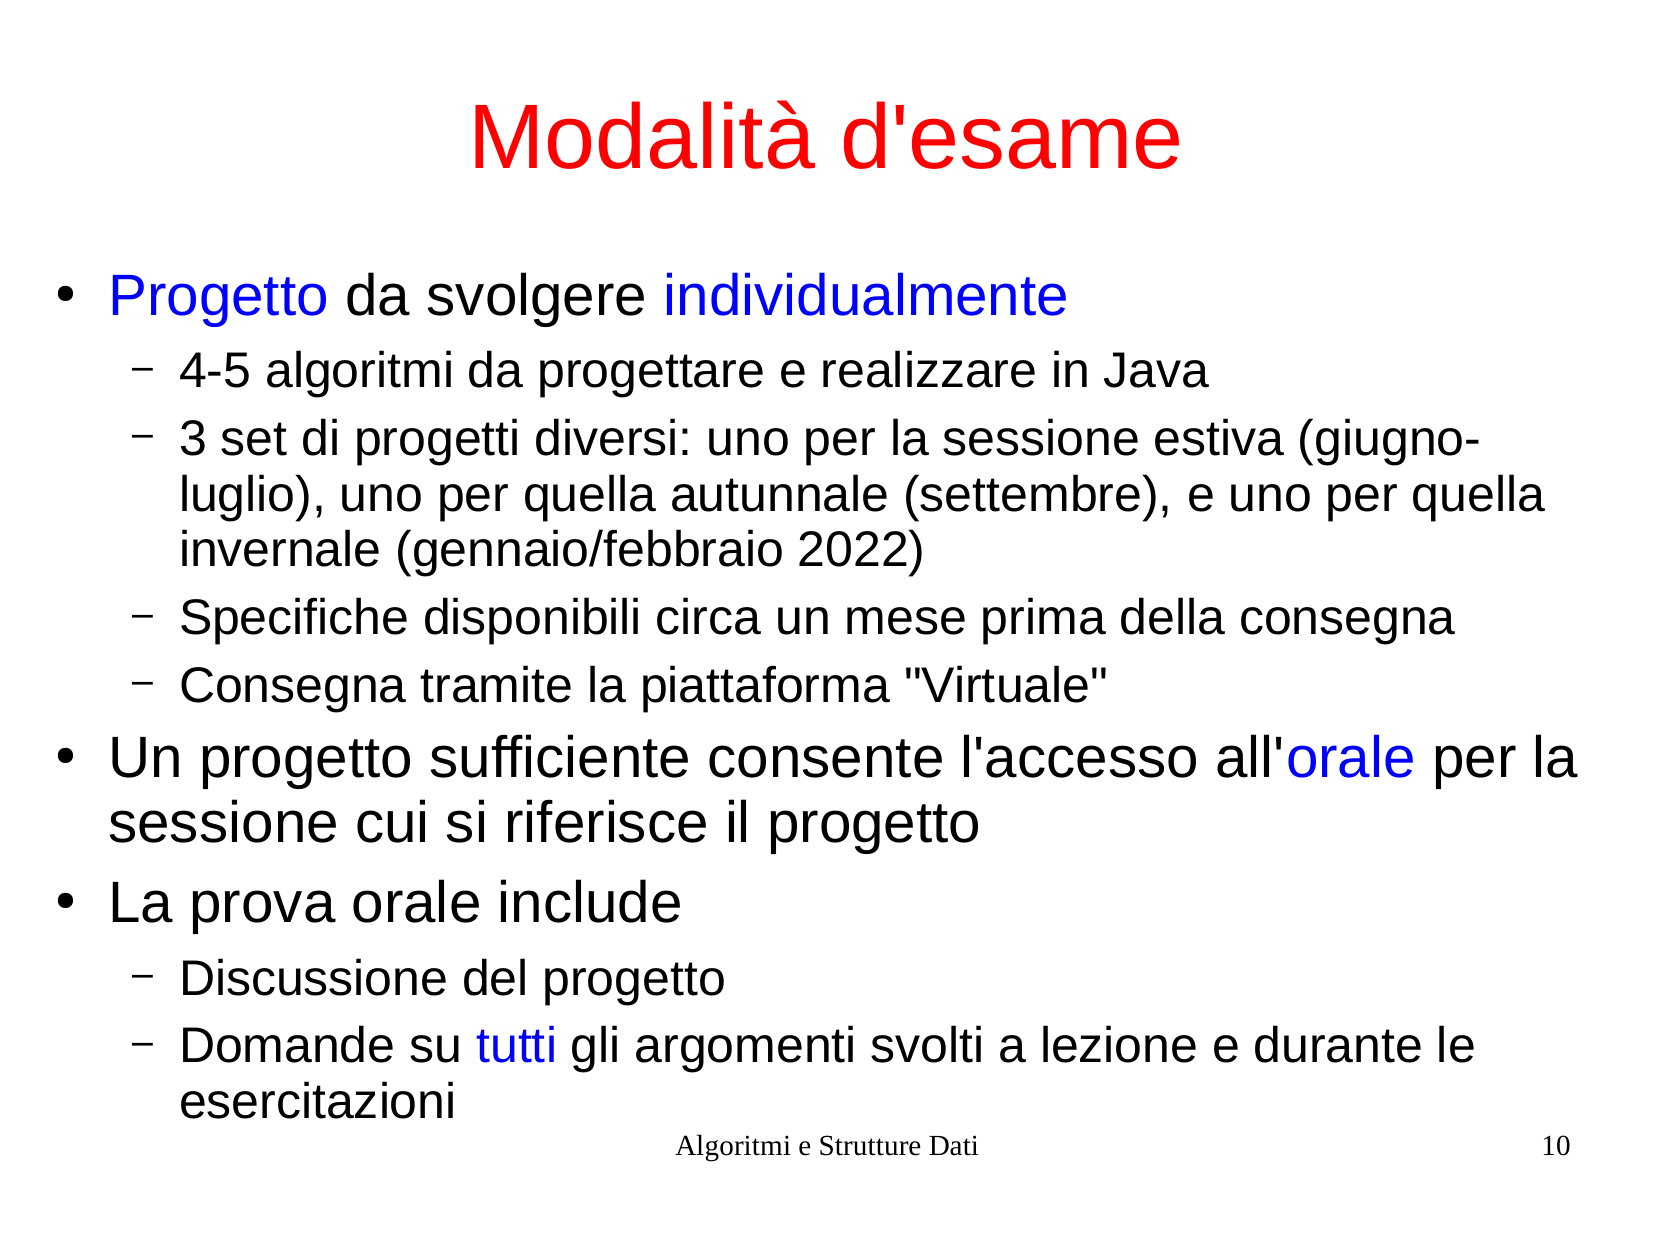

# Modalità d'esame
Progetto da svolgere individualmente
4-5 algoritmi da progettare e realizzare in Java
3 set di progetti diversi: uno per la sessione estiva (giugno-luglio), uno per quella autunnale (settembre), e uno per quella invernale (gennaio/febbraio 2022)
Specifiche disponibili circa un mese prima della consegna
Consegna tramite la piattaforma "Virtuale"
Un progetto sufficiente consente l'accesso all'orale per la sessione cui si riferisce il progetto
La prova orale include
Discussione del progetto
Domande su tutti gli argomenti svolti a lezione e durante le esercitazioni
Algoritmi e Strutture Dati
10